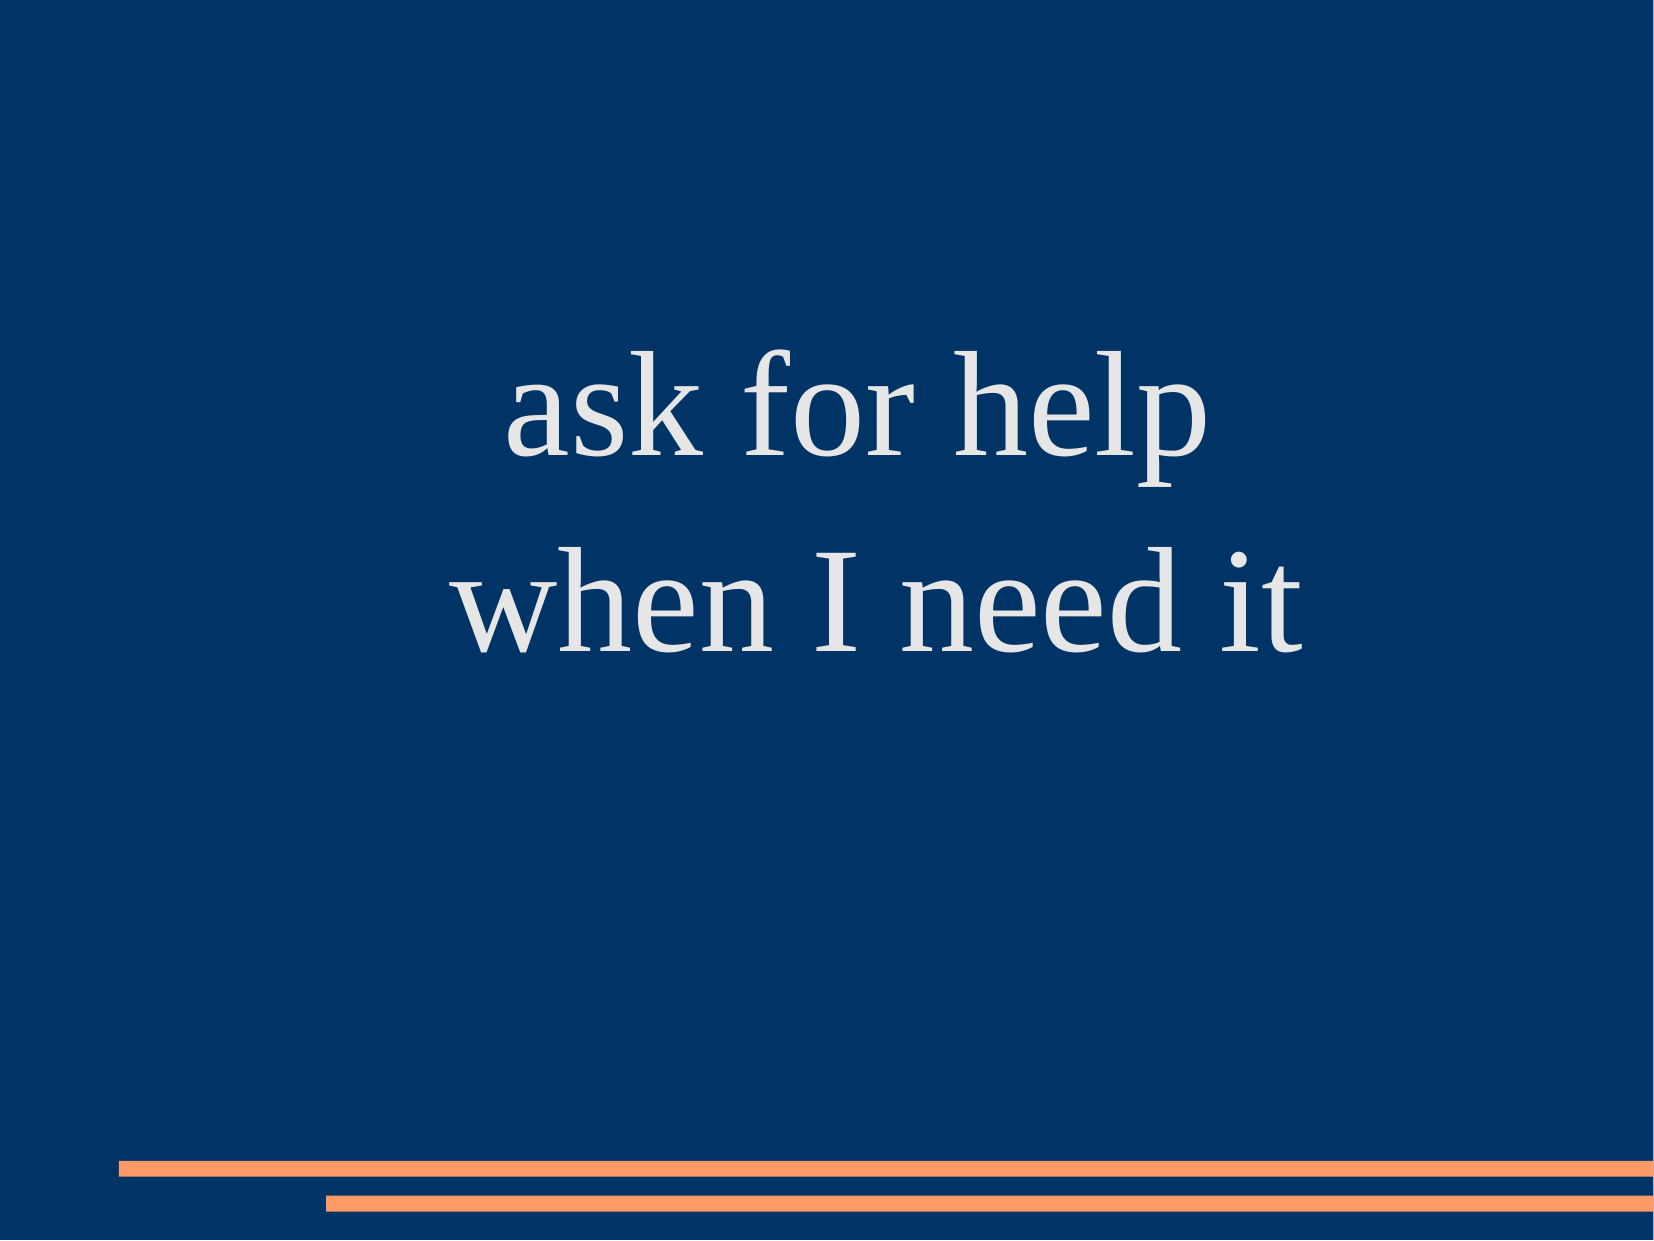

#
ask for help
when I need it